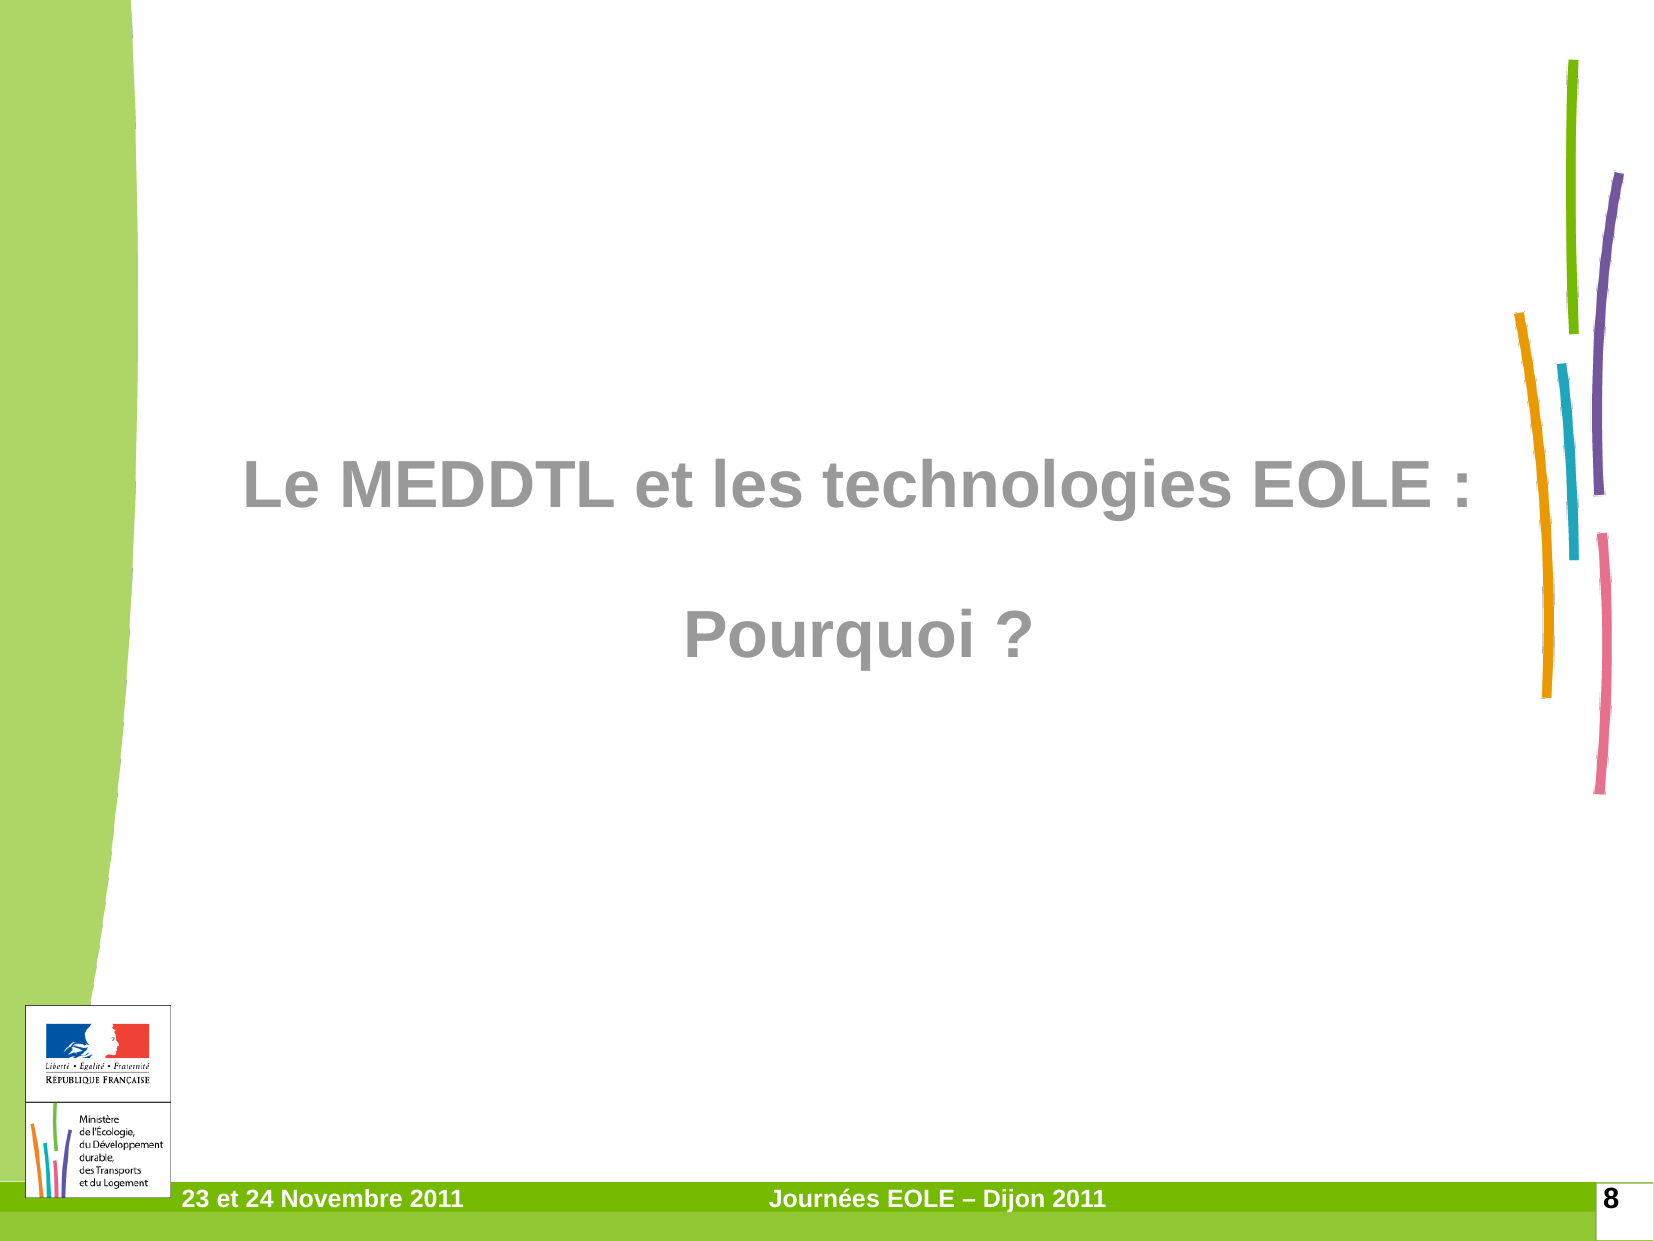

# Le MEDDTL et les technologies EOLE : Pourquoi ?
8
 SG/SPSSI/PSI septembre 2011
Schéma directeur des SI